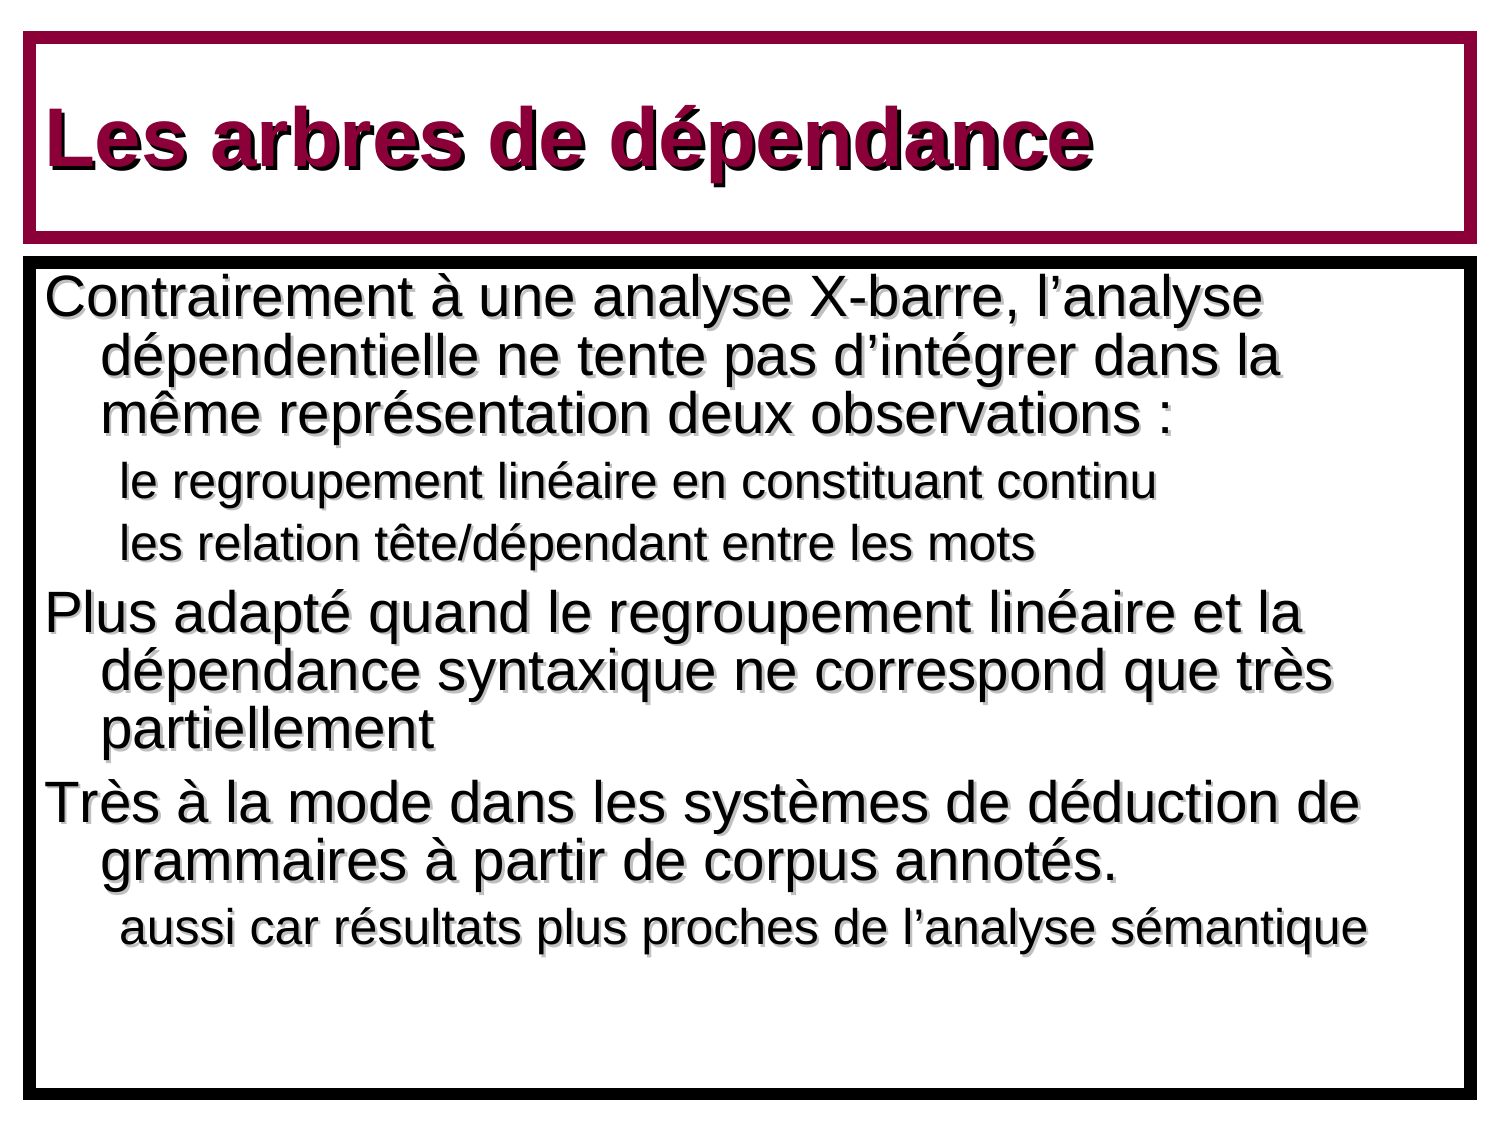

# Les arbres de dépendance
Contrairement à une analyse X-barre, l’analyse dépendentielle ne tente pas d’intégrer dans la même représentation deux observations :
le regroupement linéaire en constituant continu
les relation tête/dépendant entre les mots
Plus adapté quand le regroupement linéaire et la dépendance syntaxique ne correspond que très partiellement
Très à la mode dans les systèmes de déduction de grammaires à partir de corpus annotés.
aussi car résultats plus proches de l’analyse sémantique